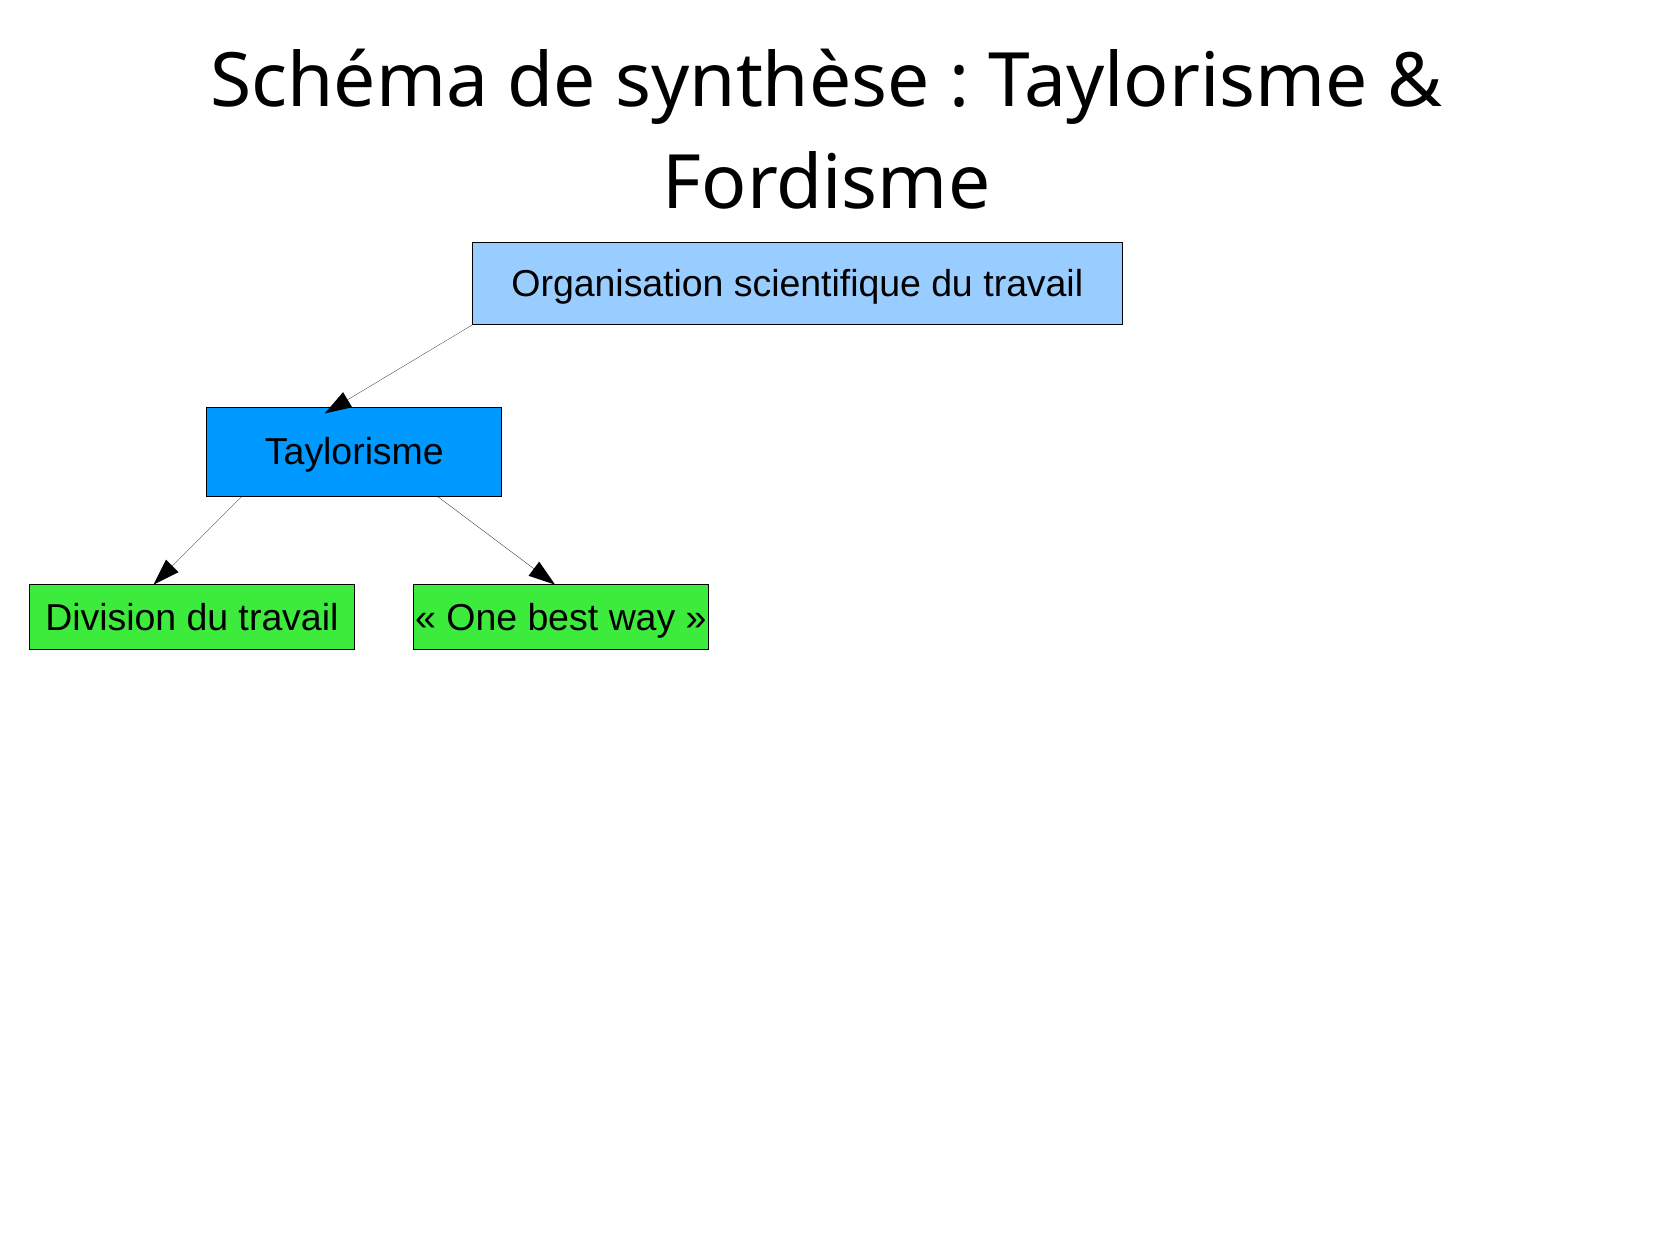

# Schéma de synthèse : Taylorisme & Fordisme
Organisation scientifique du travail
Taylorisme
Division du travail
« One best way »